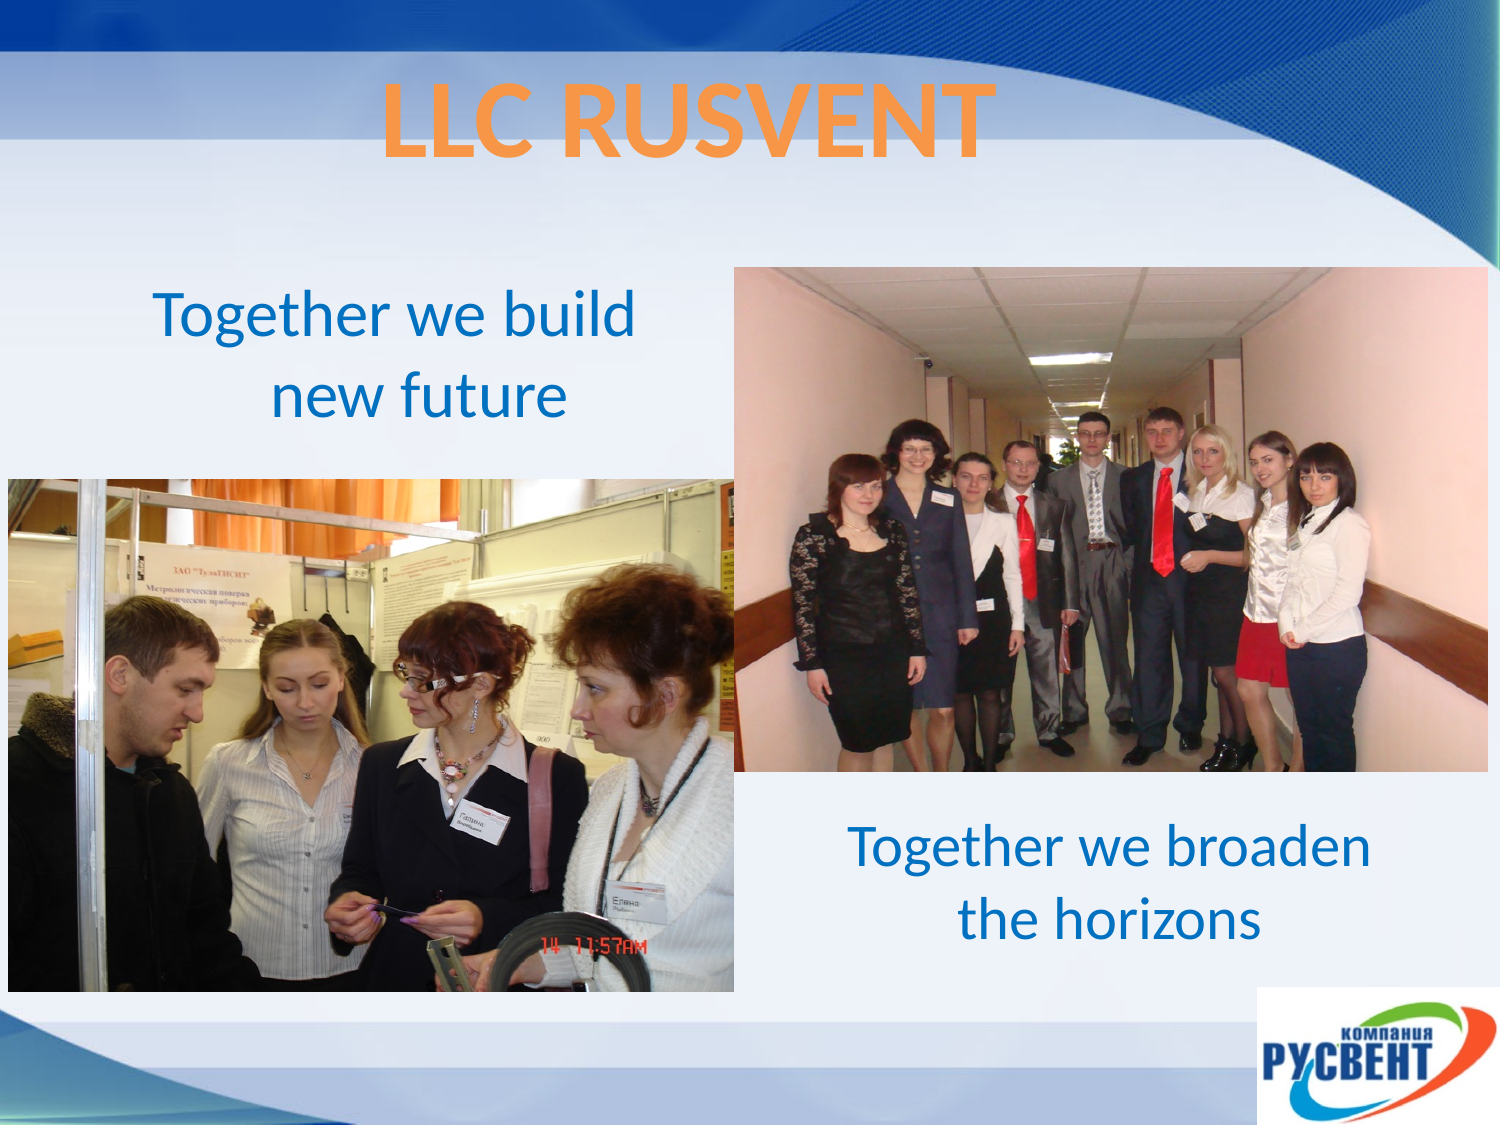

# LLC RUSVENT
Together we build new future
Together we broaden the horizons